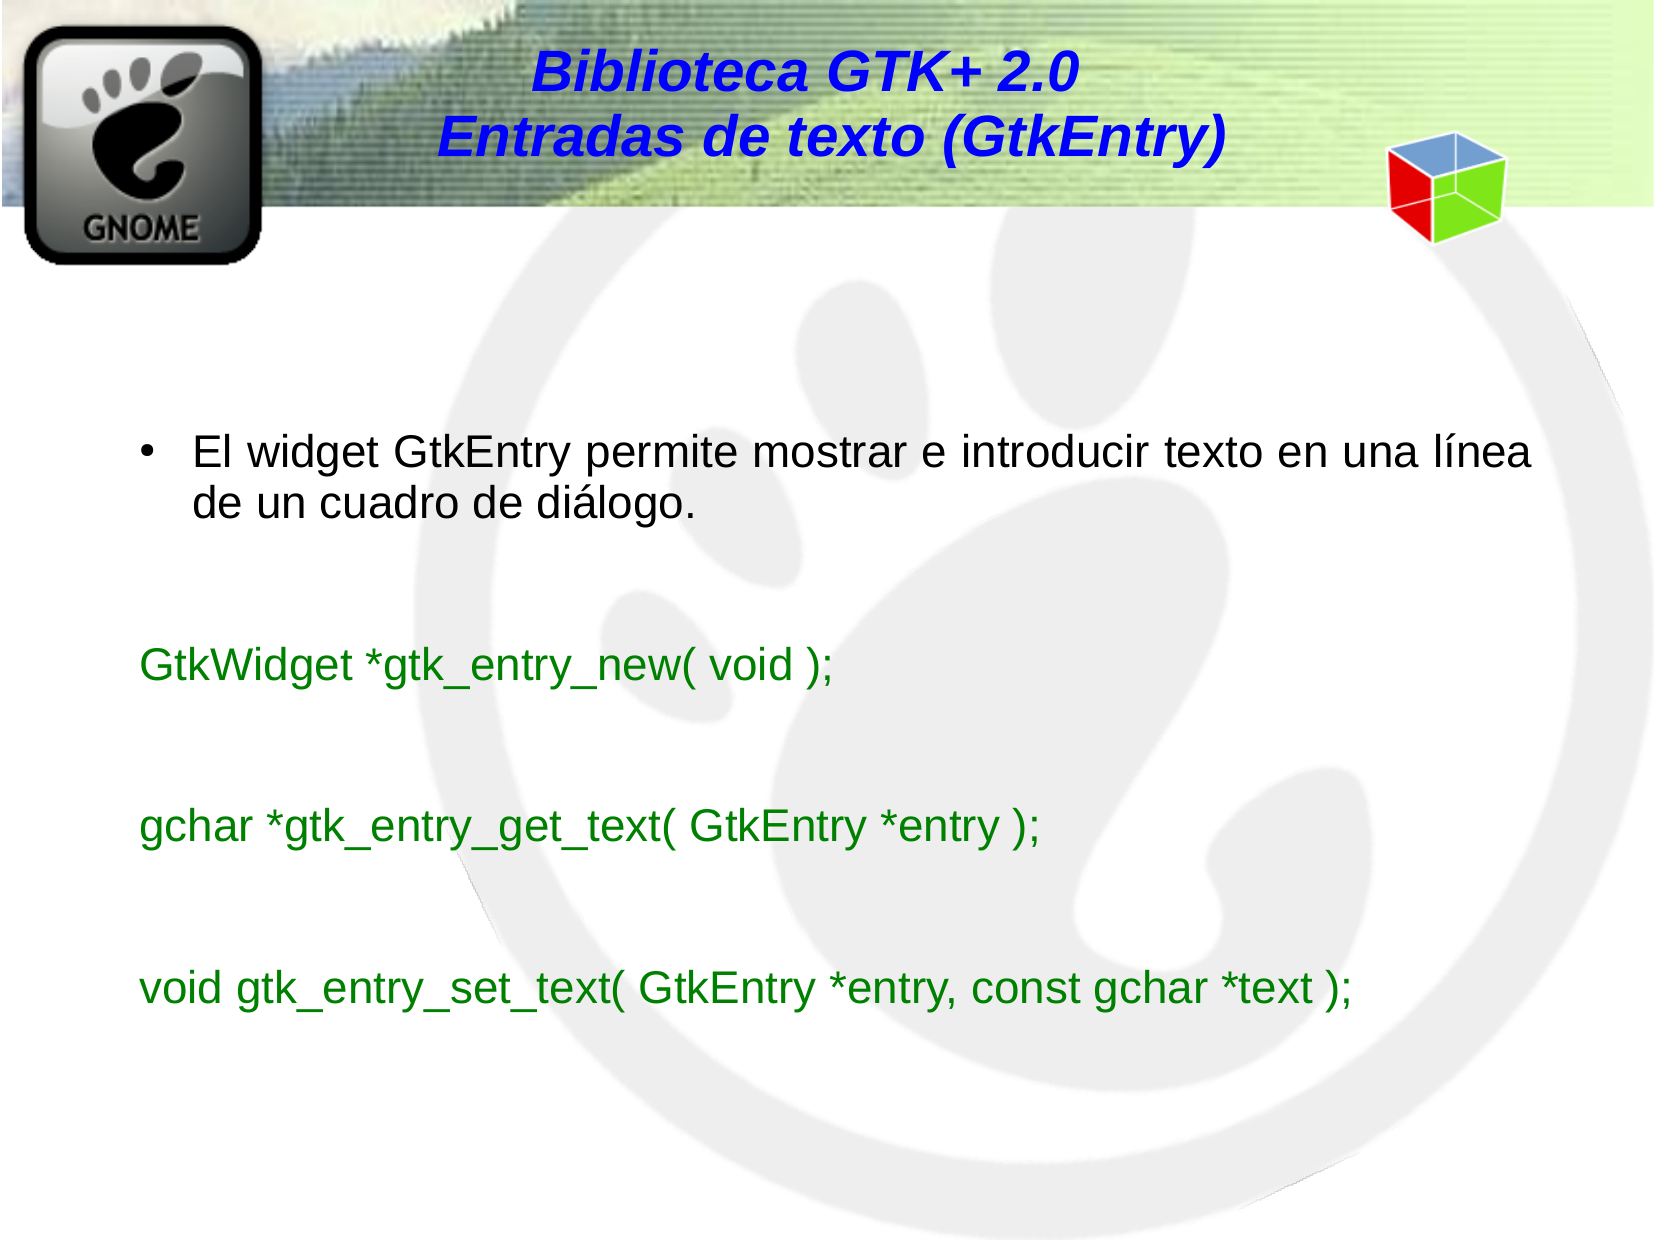

# Biblioteca GTK+ 2.0 Entradas de texto (GtkEntry)
El widget GtkEntry permite mostrar e introducir texto en una línea de un cuadro de diálogo.
GtkWidget *gtk_entry_new( void );
gchar *gtk_entry_get_text( GtkEntry *entry );
void gtk_entry_set_text( GtkEntry *entry, const gchar *text );